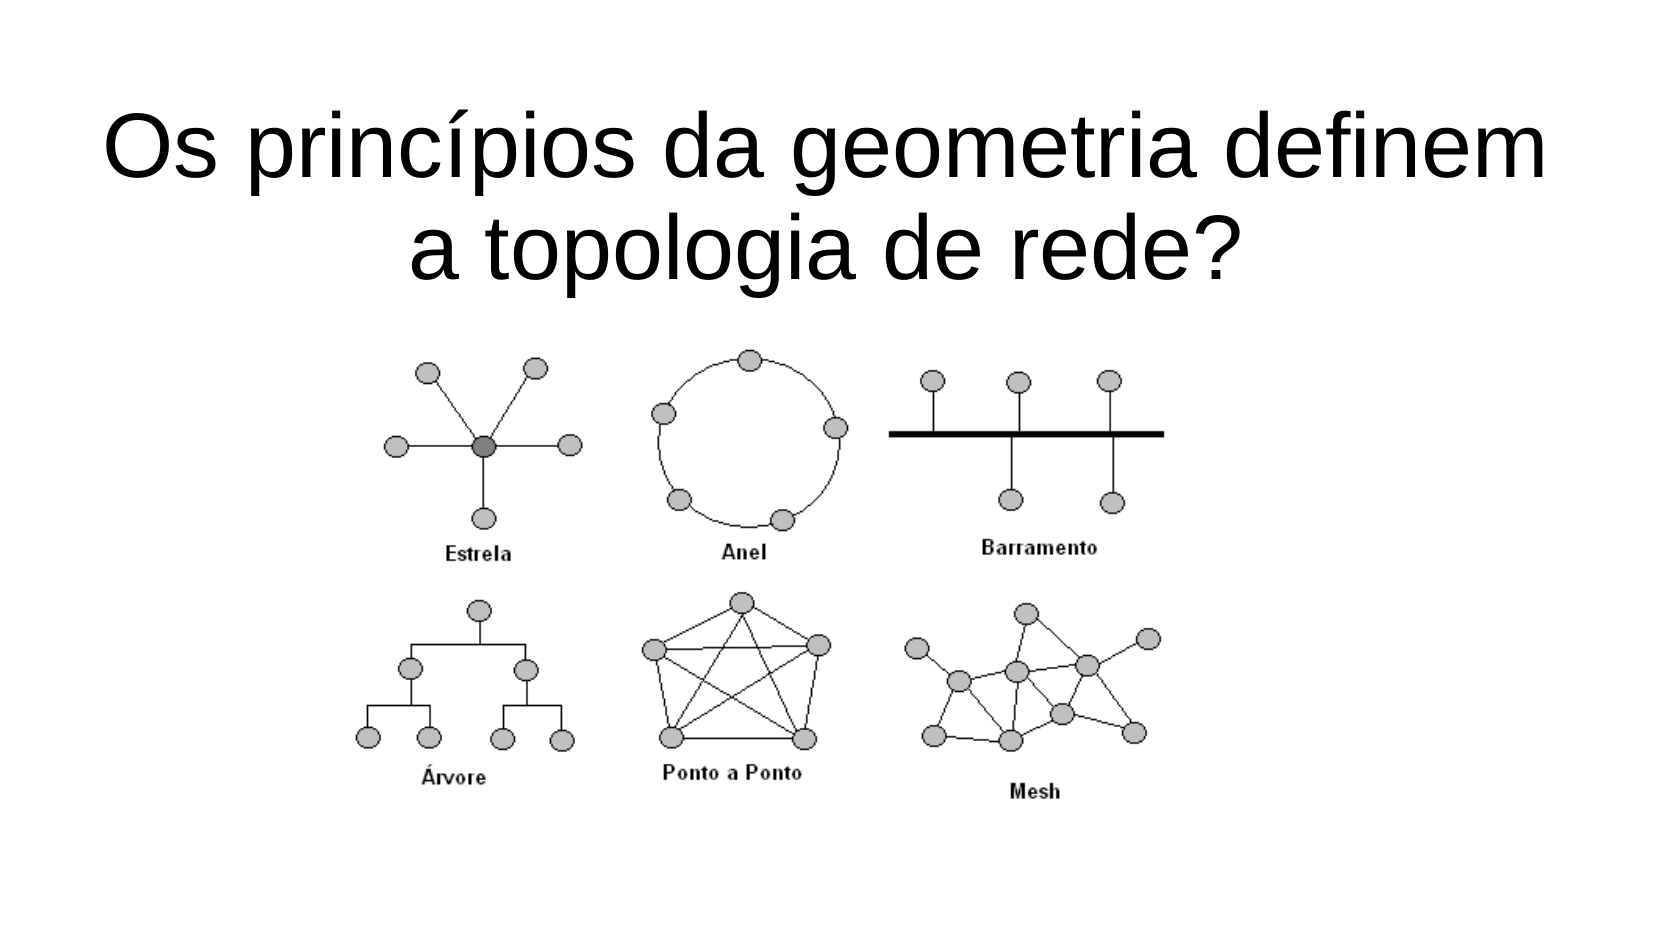

# Os princípios da geometria definem a topologia de rede?